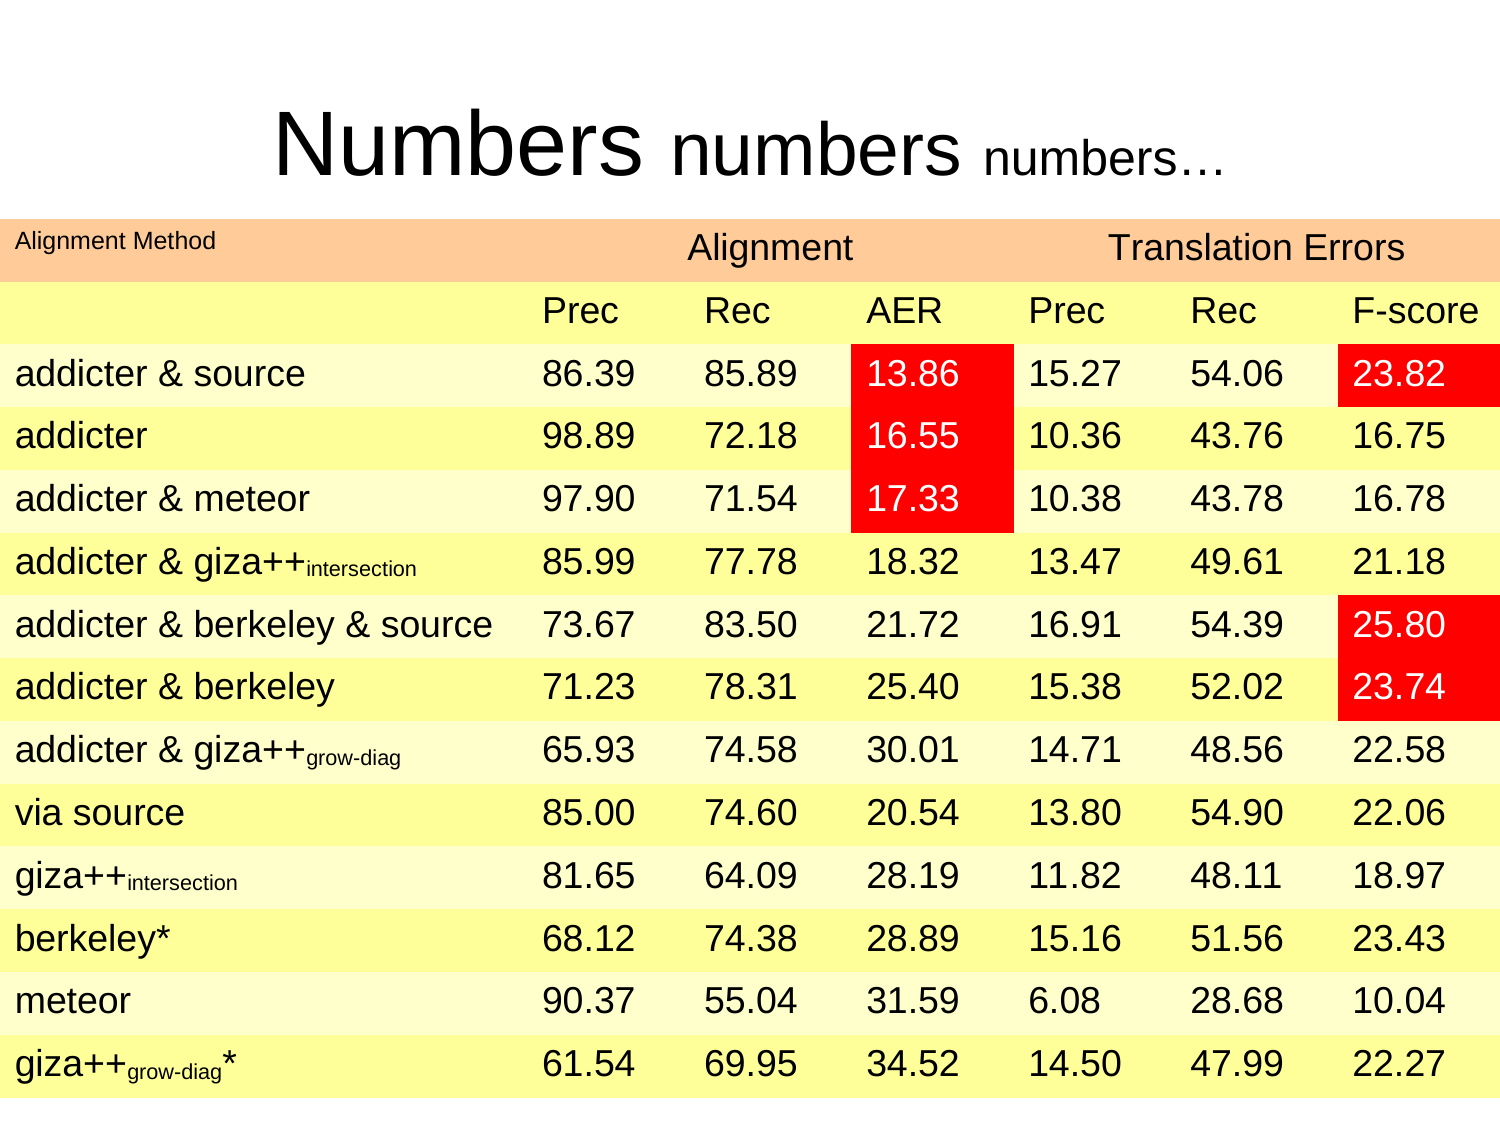

# Numbers numbers numbers…
| Alignment Method | Alignment | | | Translation Errors | | |
| --- | --- | --- | --- | --- | --- | --- |
| | Prec | Rec | AER | Prec | Rec | F-score |
| addicter & source | 86.39 | 85.89 | 13.86 | 15.27 | 54.06 | 23.82 |
| addicter | 98.89 | 72.18 | 16.55 | 10.36 | 43.76 | 16.75 |
| addicter & meteor | 97.90 | 71.54 | 17.33 | 10.38 | 43.78 | 16.78 |
| addicter & giza++intersection | 85.99 | 77.78 | 18.32 | 13.47 | 49.61 | 21.18 |
| addicter & berkeley & source | 73.67 | 83.50 | 21.72 | 16.91 | 54.39 | 25.80 |
| addicter & berkeley | 71.23 | 78.31 | 25.40 | 15.38 | 52.02 | 23.74 |
| addicter & giza++grow-diag | 65.93 | 74.58 | 30.01 | 14.71 | 48.56 | 22.58 |
| via source | 85.00 | 74.60 | 20.54 | 13.80 | 54.90 | 22.06 |
| giza++intersection | 81.65 | 64.09 | 28.19 | 11.82 | 48.11 | 18.97 |
| berkeley\* | 68.12 | 74.38 | 28.89 | 15.16 | 51.56 | 23.43 |
| meteor | 90.37 | 55.04 | 31.59 | 6.08 | 28.68 | 10.04 |
| giza++grow-diag\* | 61.54 | 69.95 | 34.52 | 14.50 | 47.99 | 22.27 |
Plzeň, TSD, 4.9.2011
20